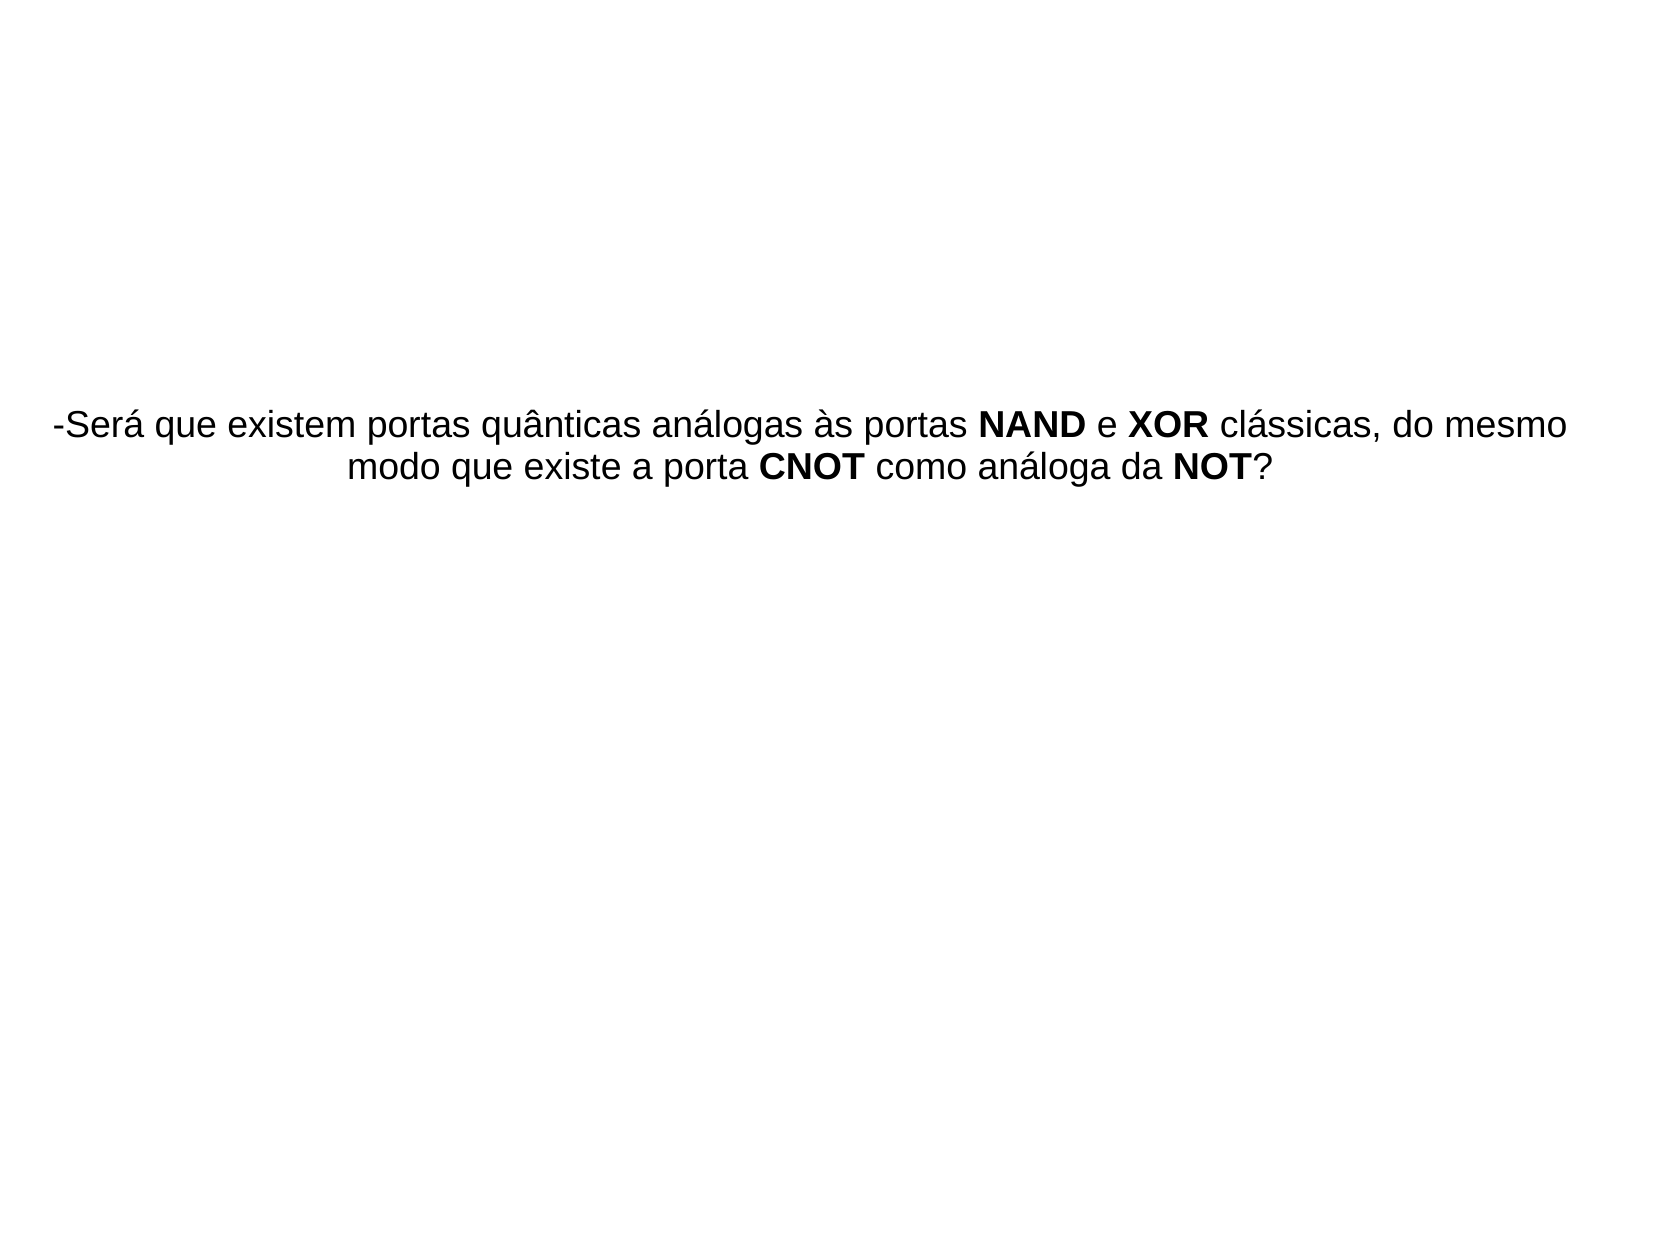

-Será que existem portas quânticas análogas às portas NAND e XOR clássicas, do mesmo modo que existe a porta CNOT como análoga da NOT?